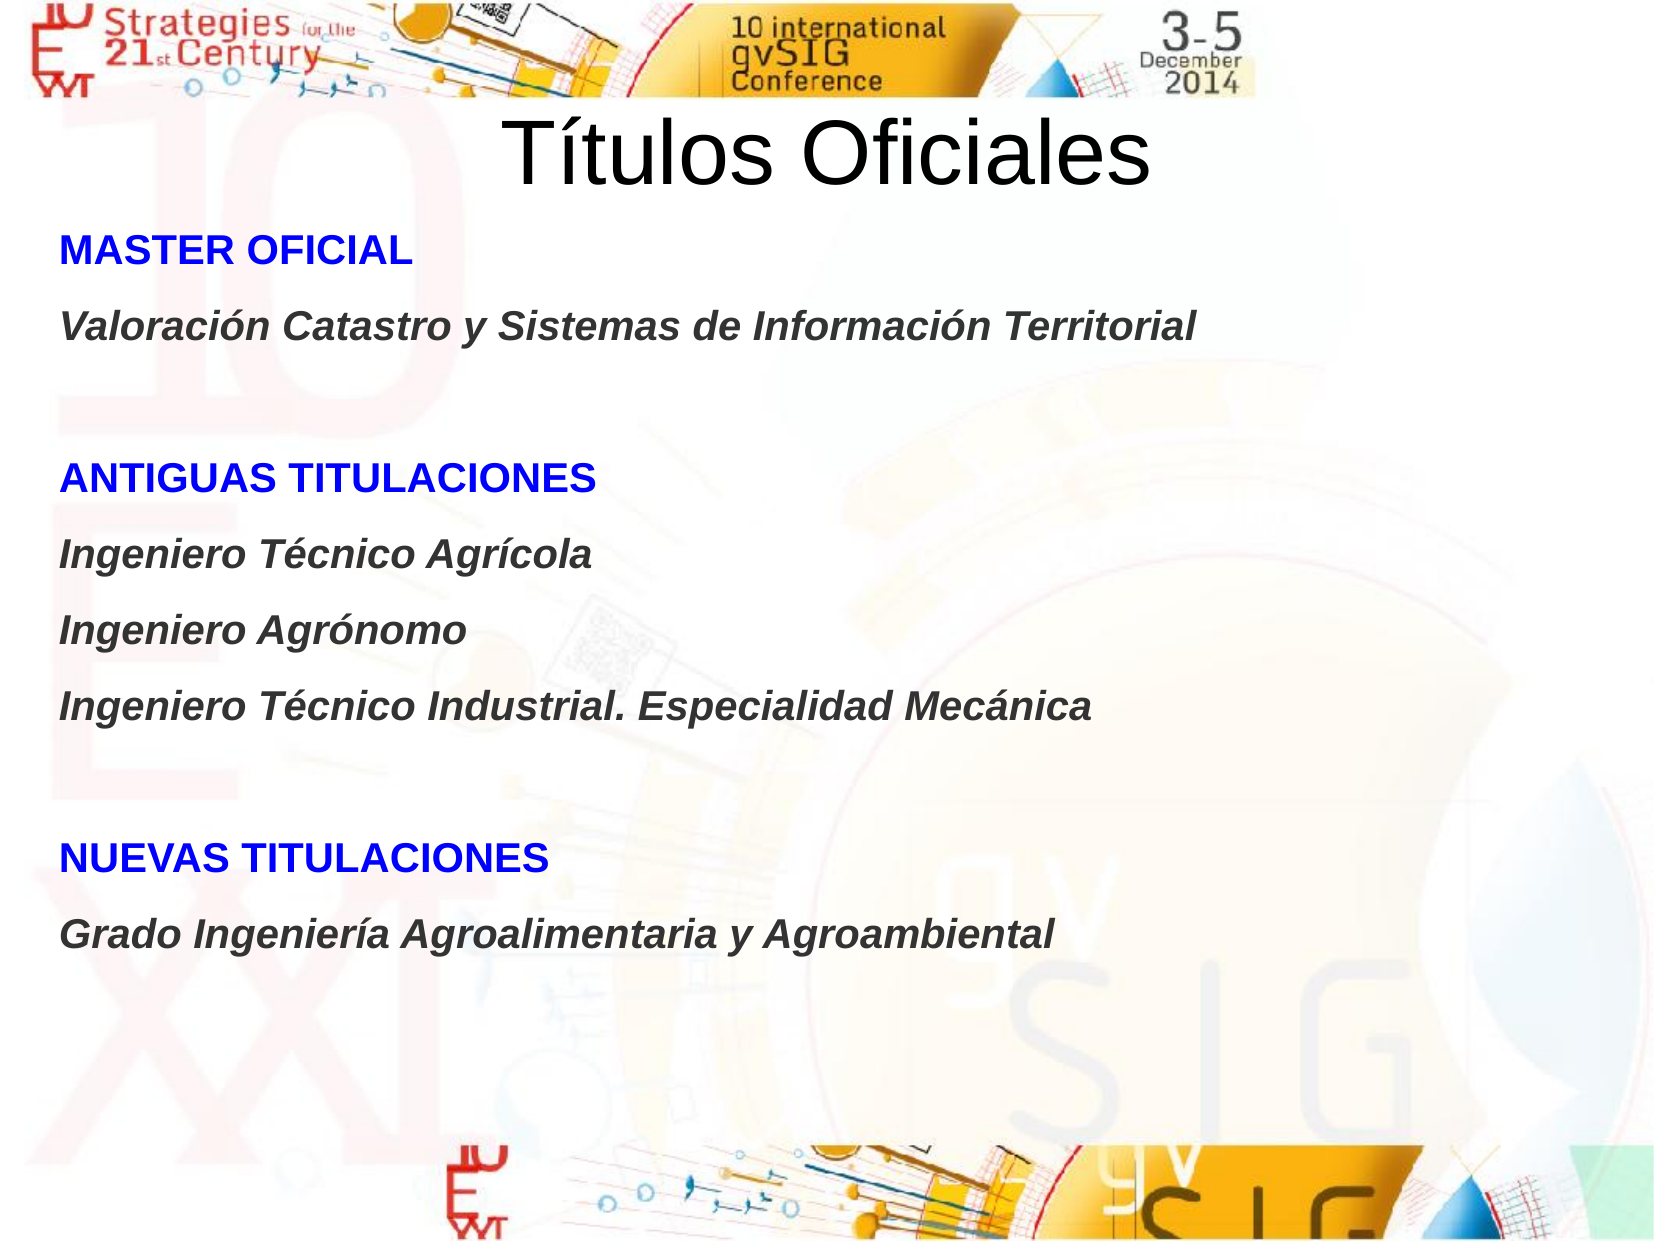

# Títulos Oficiales
MASTER OFICIAL
Valoración Catastro y Sistemas de Información Territorial
ANTIGUAS TITULACIONES
Ingeniero Técnico Agrícola
Ingeniero Agrónomo
Ingeniero Técnico Industrial. Especialidad Mecánica
NUEVAS TITULACIONES
Grado Ingeniería Agroalimentaria y Agroambiental